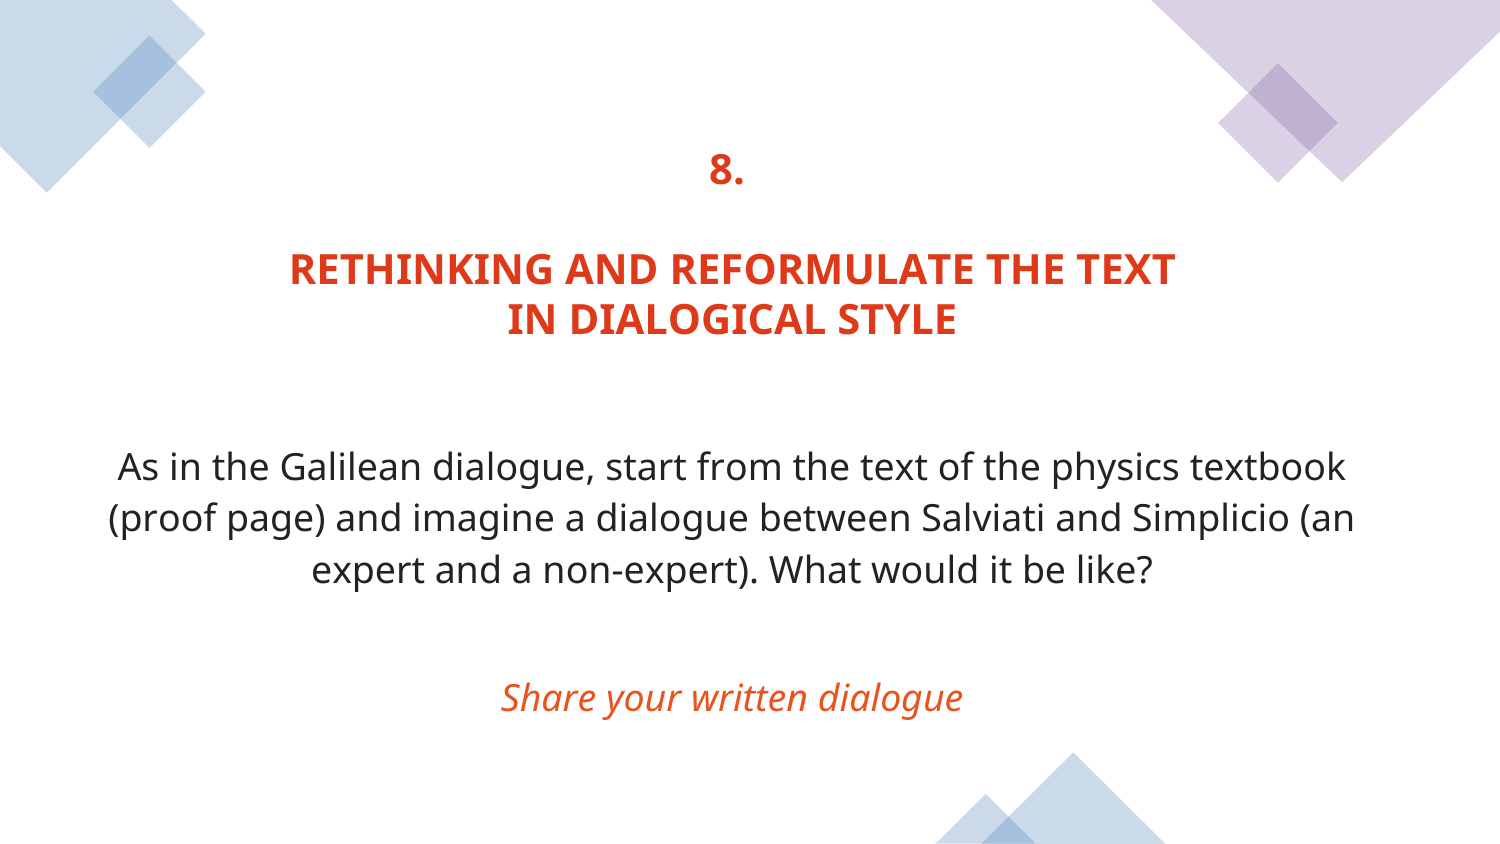

8.
RETHINKING AND REFORMULATE THE TEXT
IN DIALOGICAL STYLE
As in the Galilean dialogue, start from the text of the physics textbook (proof page) and imagine a dialogue between Salviati and Simplicio (an expert and a non-expert). What would it be like?
Share your written dialogue